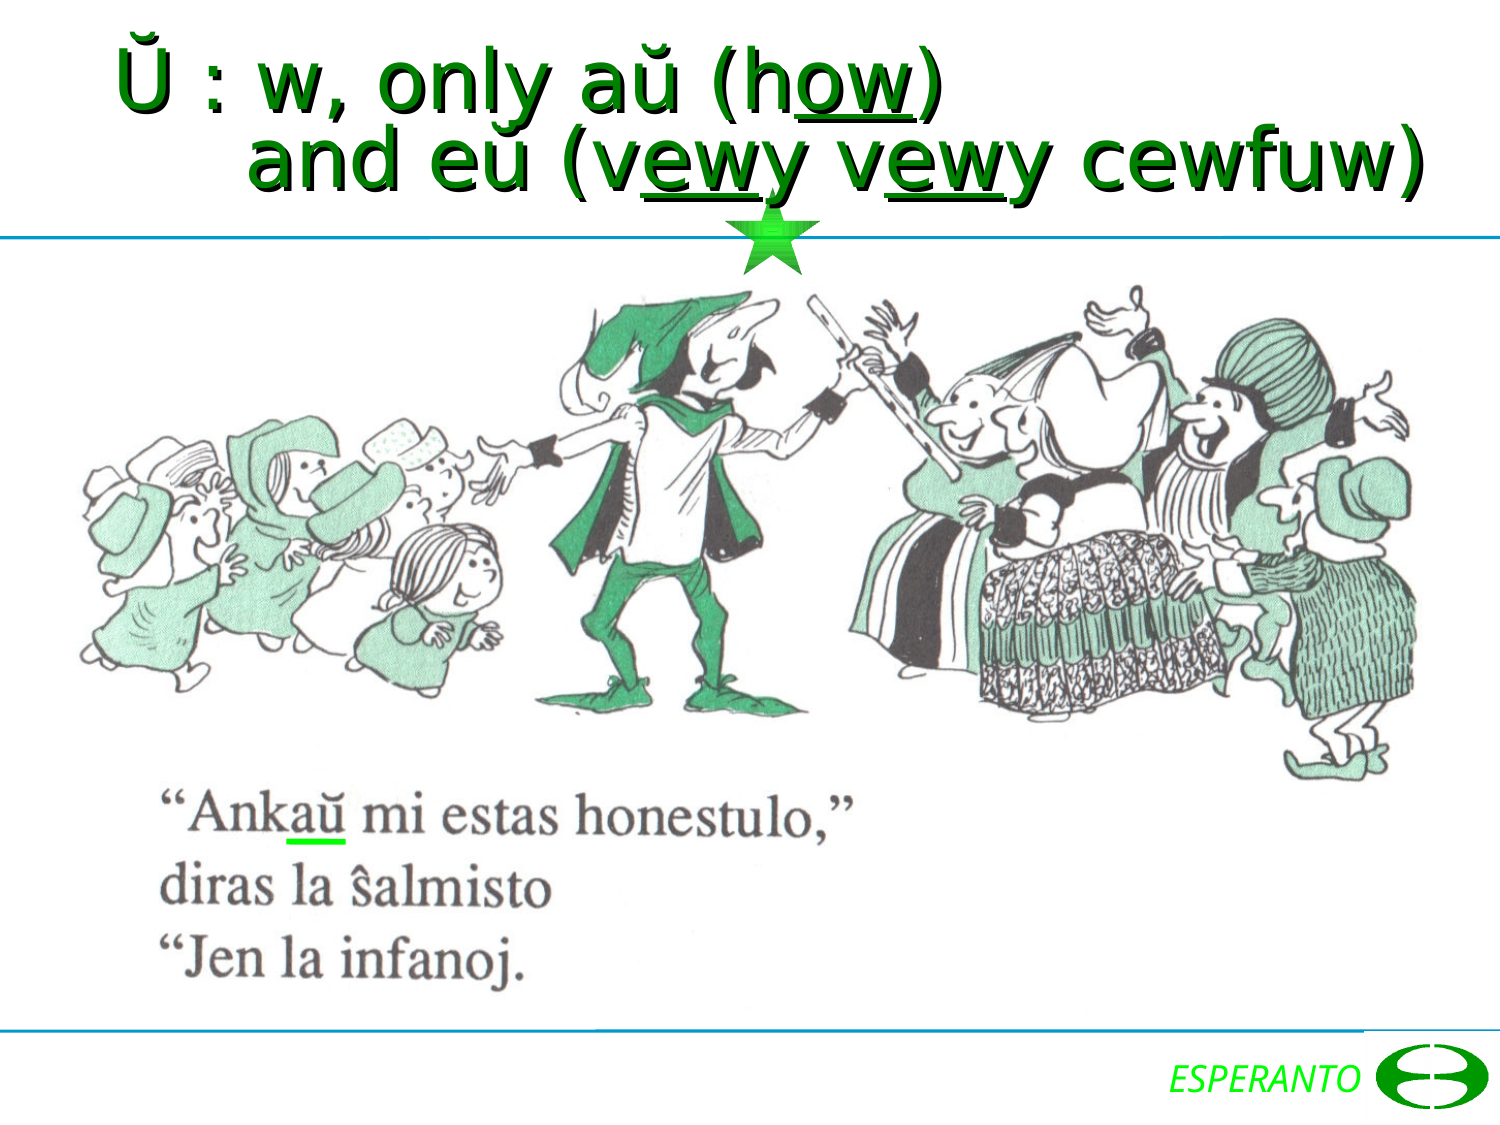

# Ŭ : w, only aŭ (how) and eŭ (vewy vewy cewfuw)